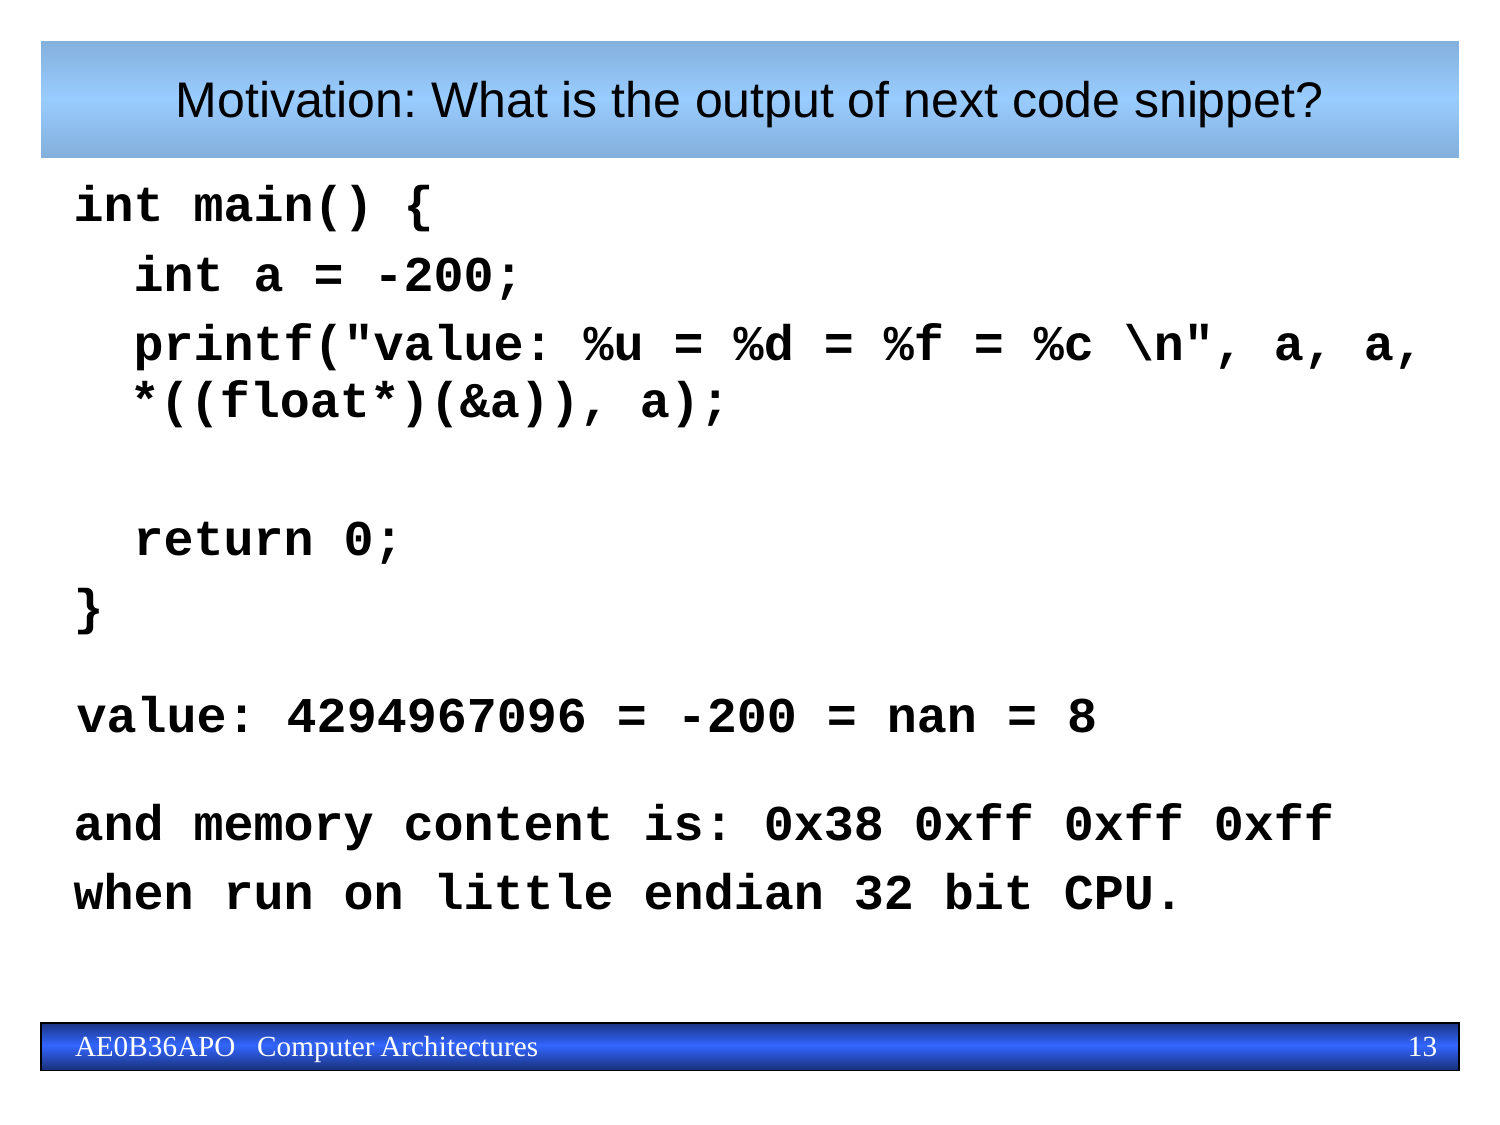

# Motivation: What is the output of next code snippet?
int main() {
 int a = -200;
 printf("value: %u = %d = %f = %c \n", a, a, *((float*)(&a)), a);
 return 0;
}
value: 4294967096 = -200 = nan = 8
and memory content is: 0x38 0xff 0xff 0xff
when run on little endian 32 bit CPU.
AE0B36APO Computer Architectures
13